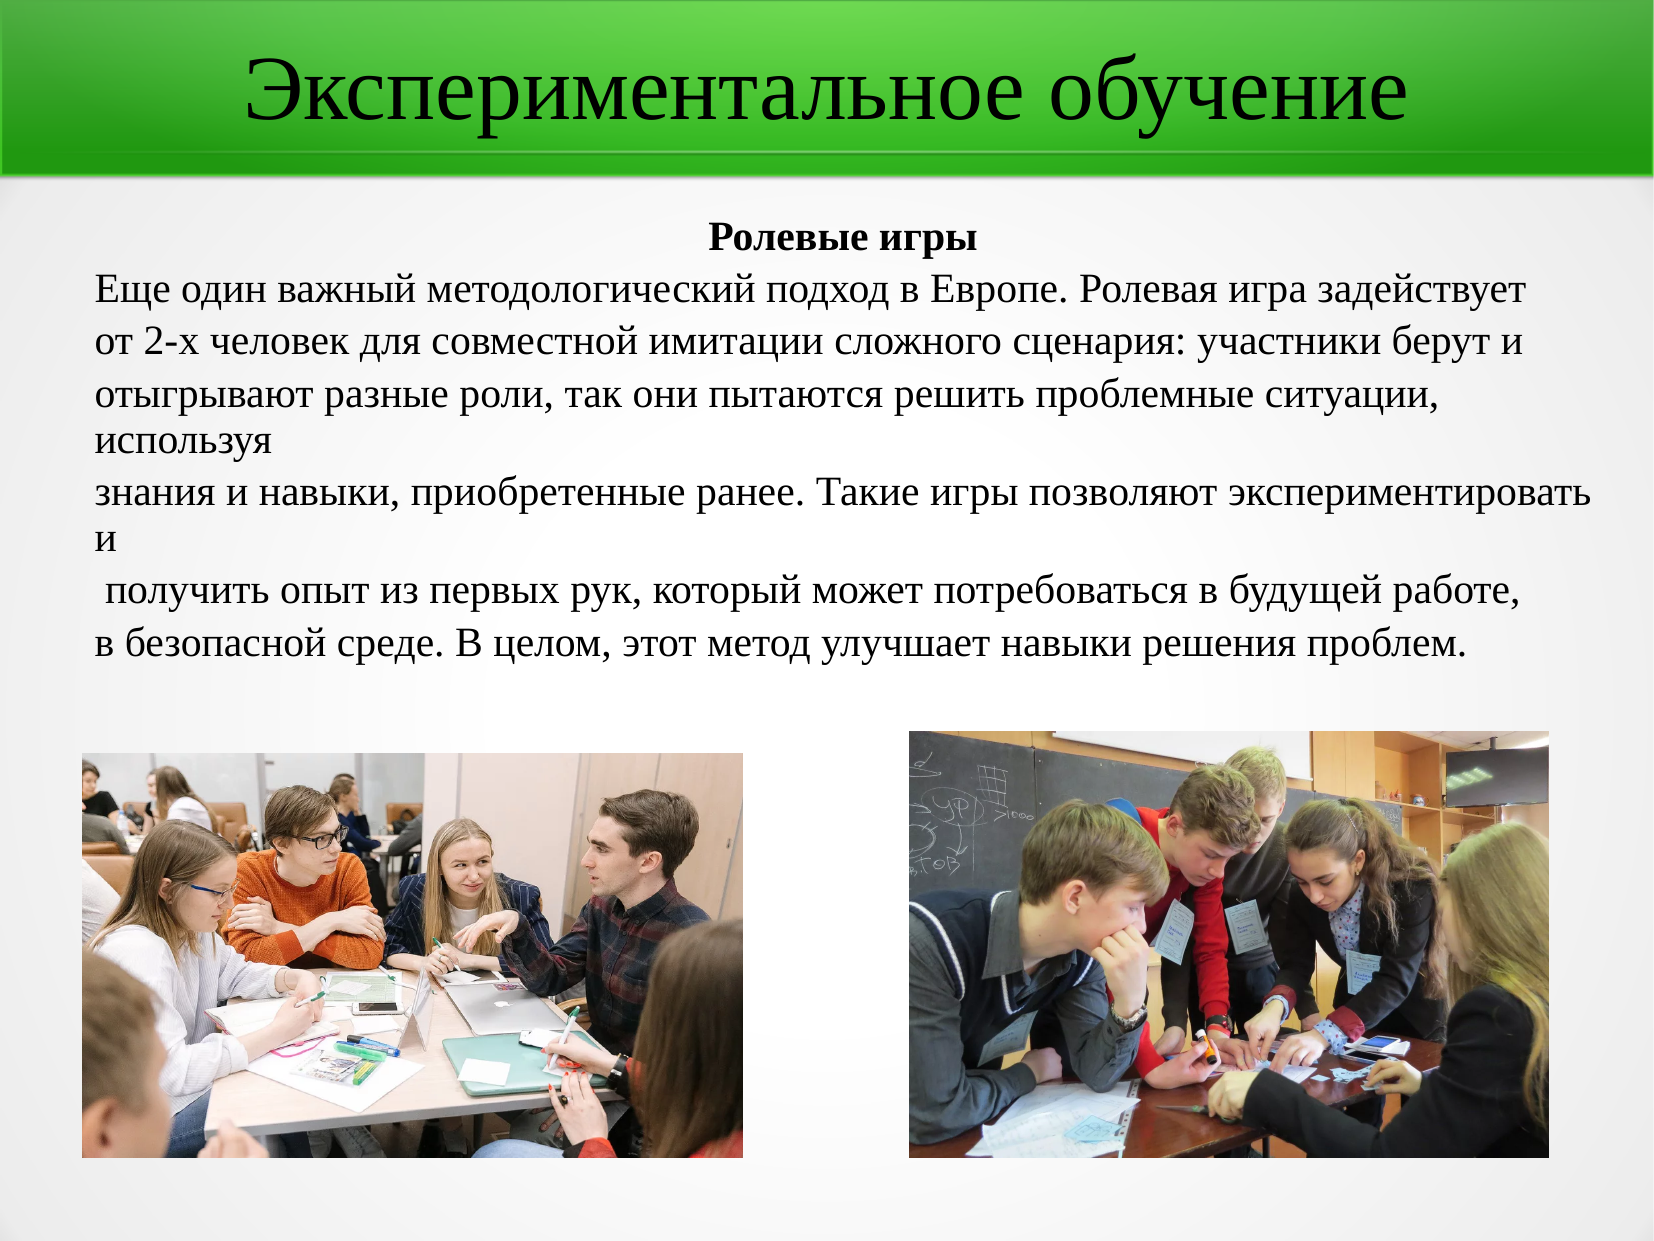

# Экспериментальное обучение
Ролевые игры
Еще один важный методологический подход в Европе. Ролевая игра задействует
от 2-х человек для совместной имитации сложного сценария: участники берут и
отыгрывают разные роли, так они пытаются решить проблемные ситуации, используя
знания и навыки, приобретенные ранее. Такие игры позволяют экспериментировать и
 получить опыт из первых рук, который может потребоваться в будущей работе,
в безопасной среде. В целом, этот метод улучшает навыки решения проблем.